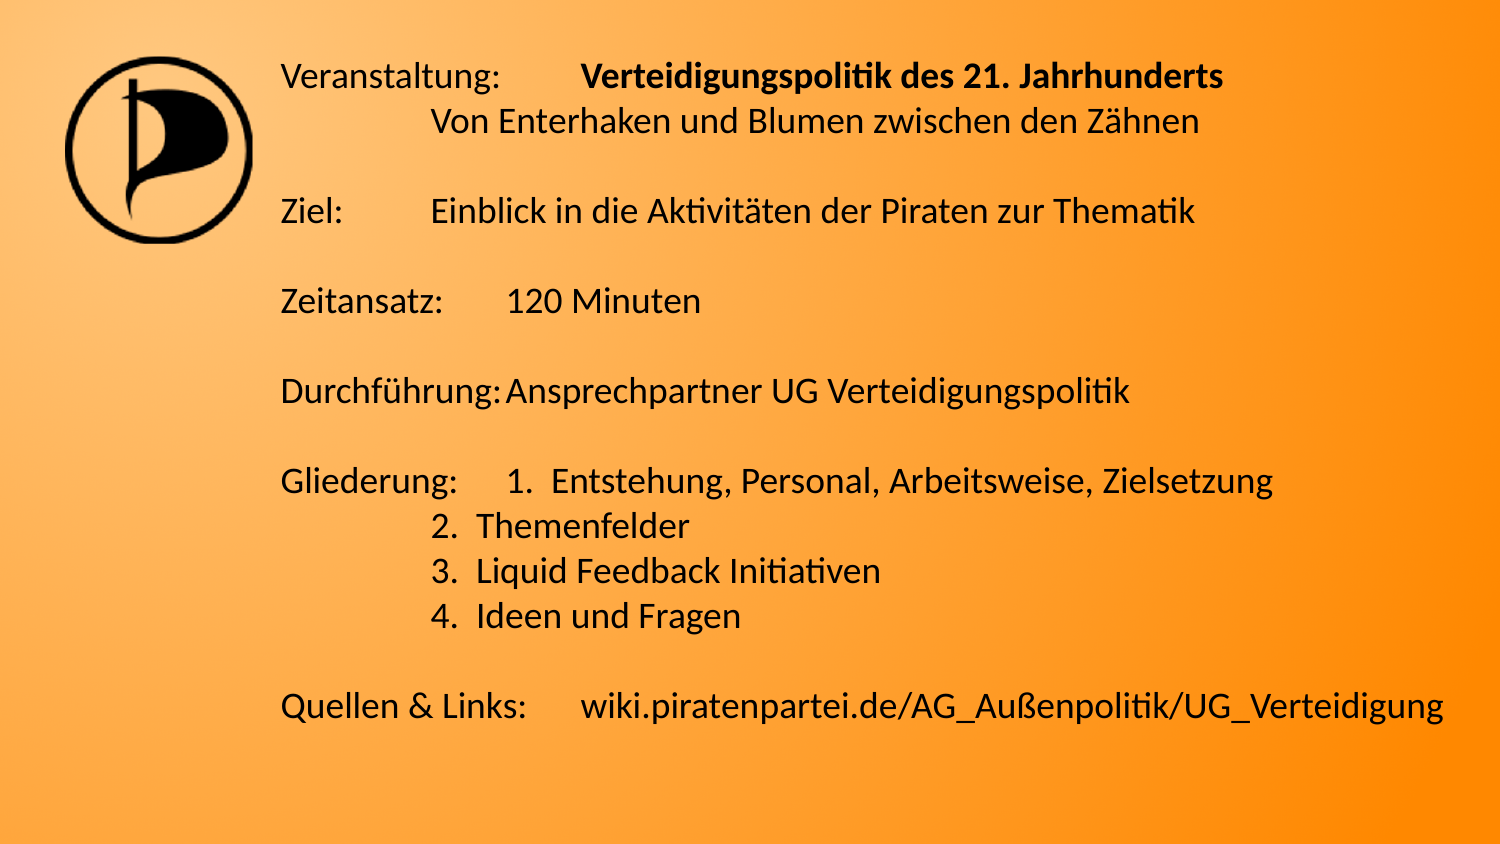

Veranstaltung: 	Verteidigungspolitik des 21. Jahrhunderts
		Von Enterhaken und Blumen zwischen den Zähnen
Ziel: 		Einblick in die Aktivitäten der Piraten zur Thematik
Zeitansatz:	120 Minuten
Durchführung:	Ansprechpartner UG Verteidigungspolitik
Gliederung:	1. Entstehung, Personal, Arbeitsweise, Zielsetzung
		2. Themenfelder
		3. Liquid Feedback Initiativen
		4. Ideen und Fragen
Quellen & Links: 	wiki.piratenpartei.de/AG_Außenpolitik/UG_Verteidigung